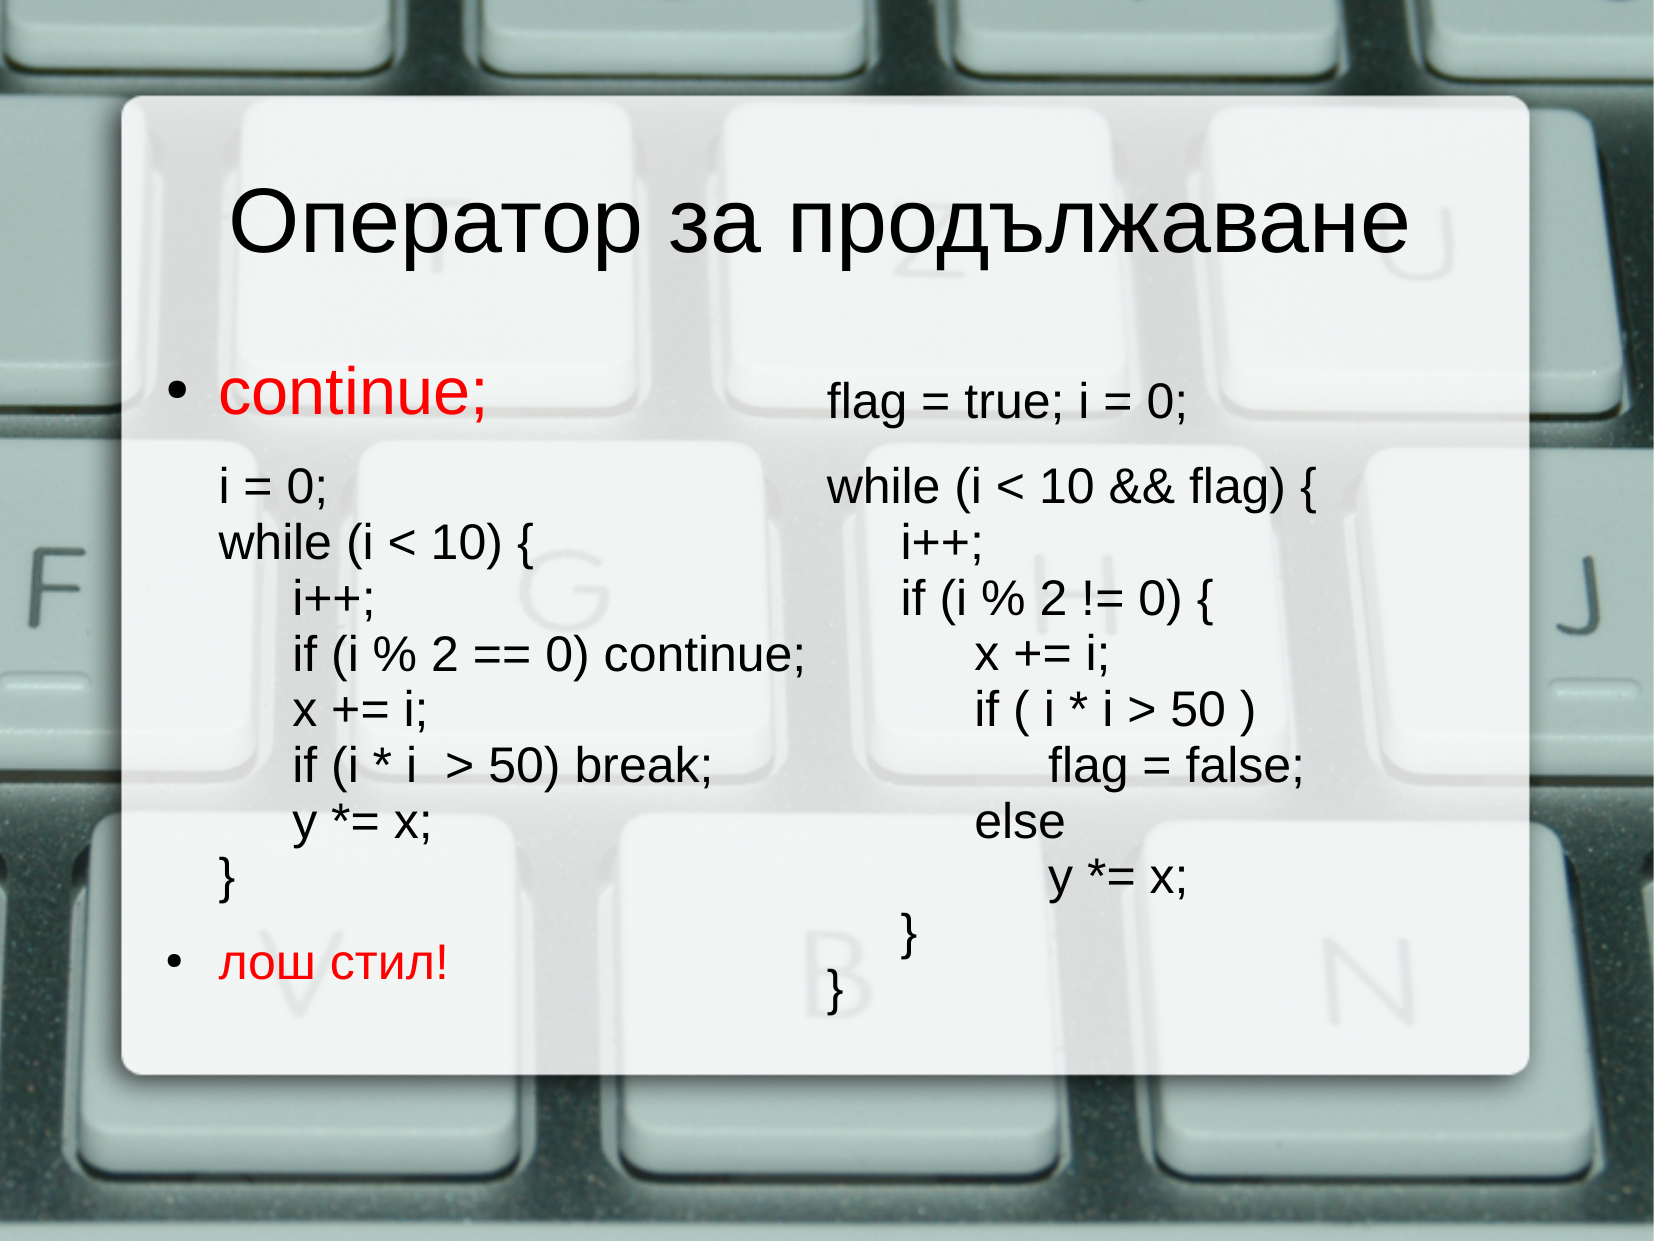

# Оператор за продължаване
continue;
i = 0;
while (i < 10) {
	i++;
	if (i % 2 == 0) continue;
	x += i;
	if (i * i > 50) break;
	y *= x;
}
лош стил!
flag = true; i = 0;
while (i < 10 && flag) {
	i++;
	if (i % 2 != 0) {
		x += i;
		if ( i * i > 50 )
			flag = false;
		else
			y *= x;
	}
}